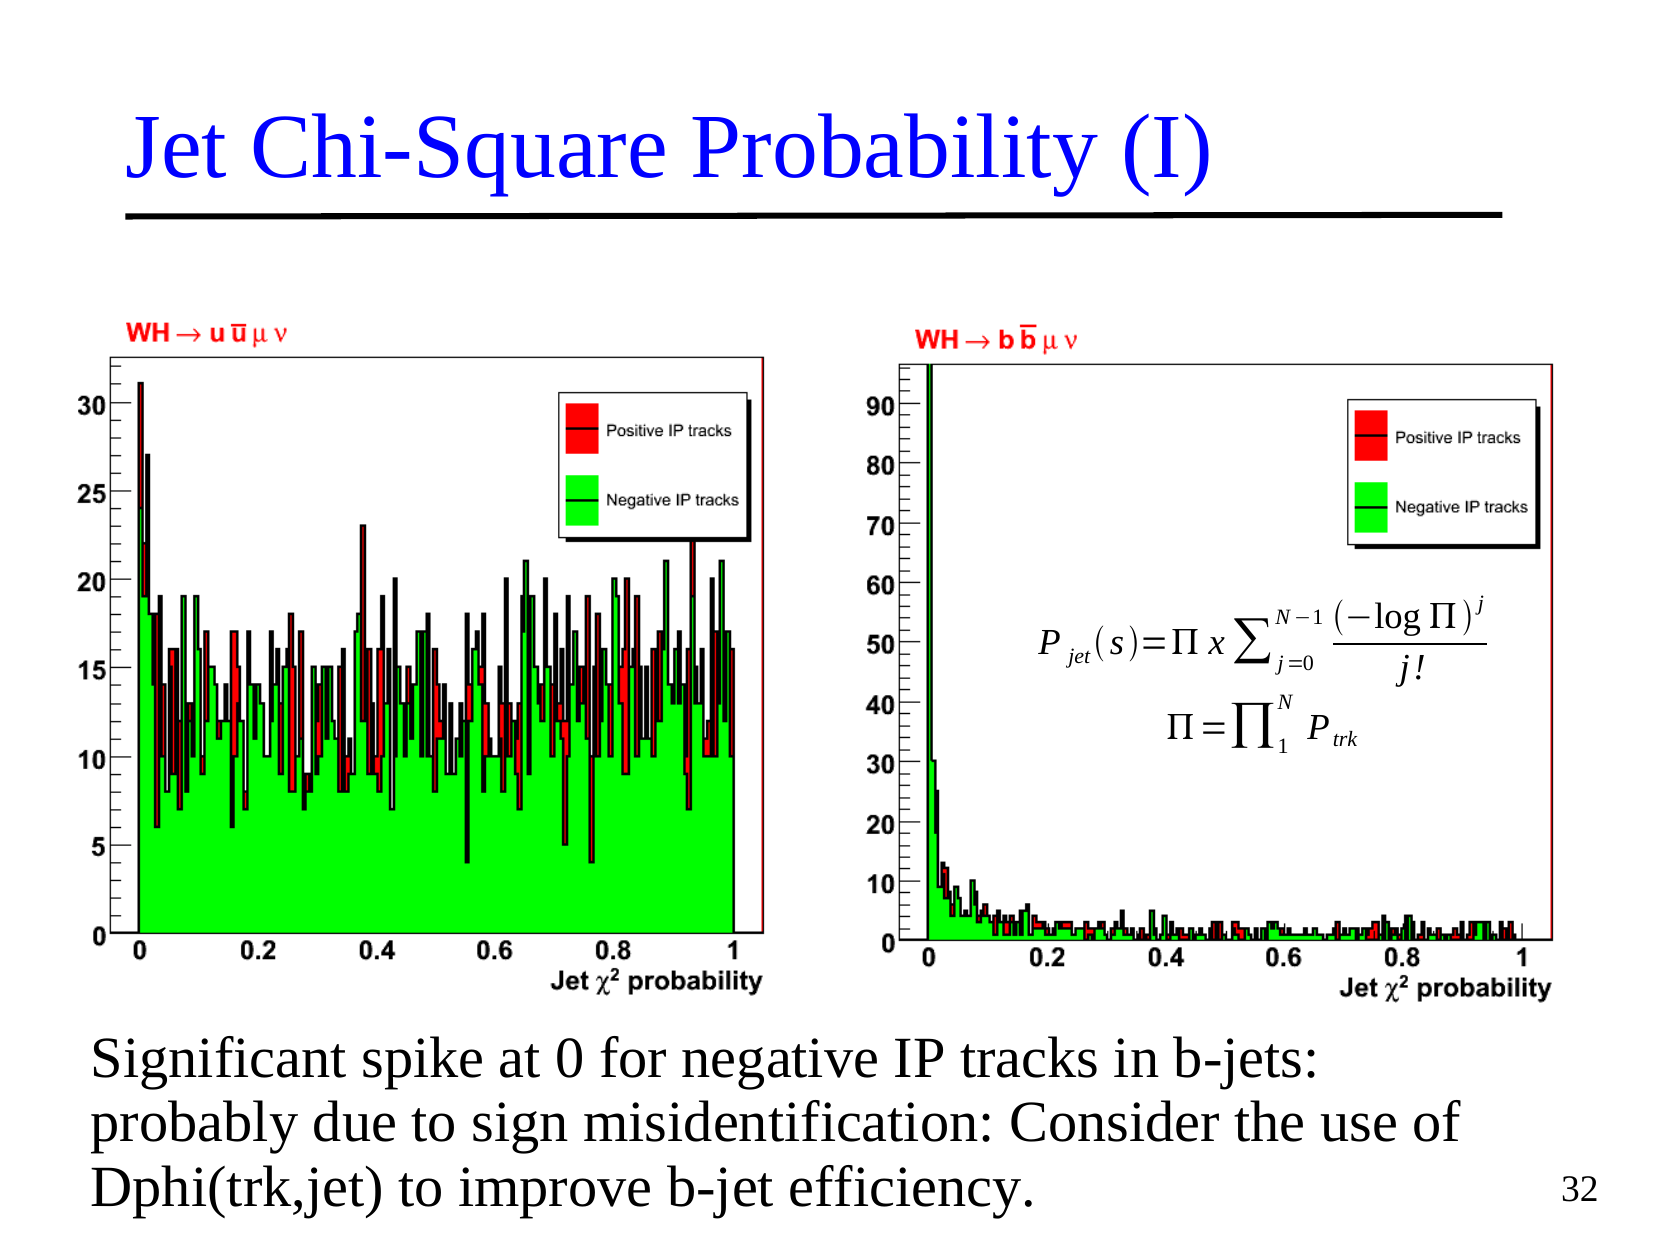

Jet Chi-Square Probability (I)
Significant spike at 0 for negative IP tracks in b-jets:
probably due to sign misidentification: Consider the use of
Dphi(trk,jet) to improve b-jet efficiency.